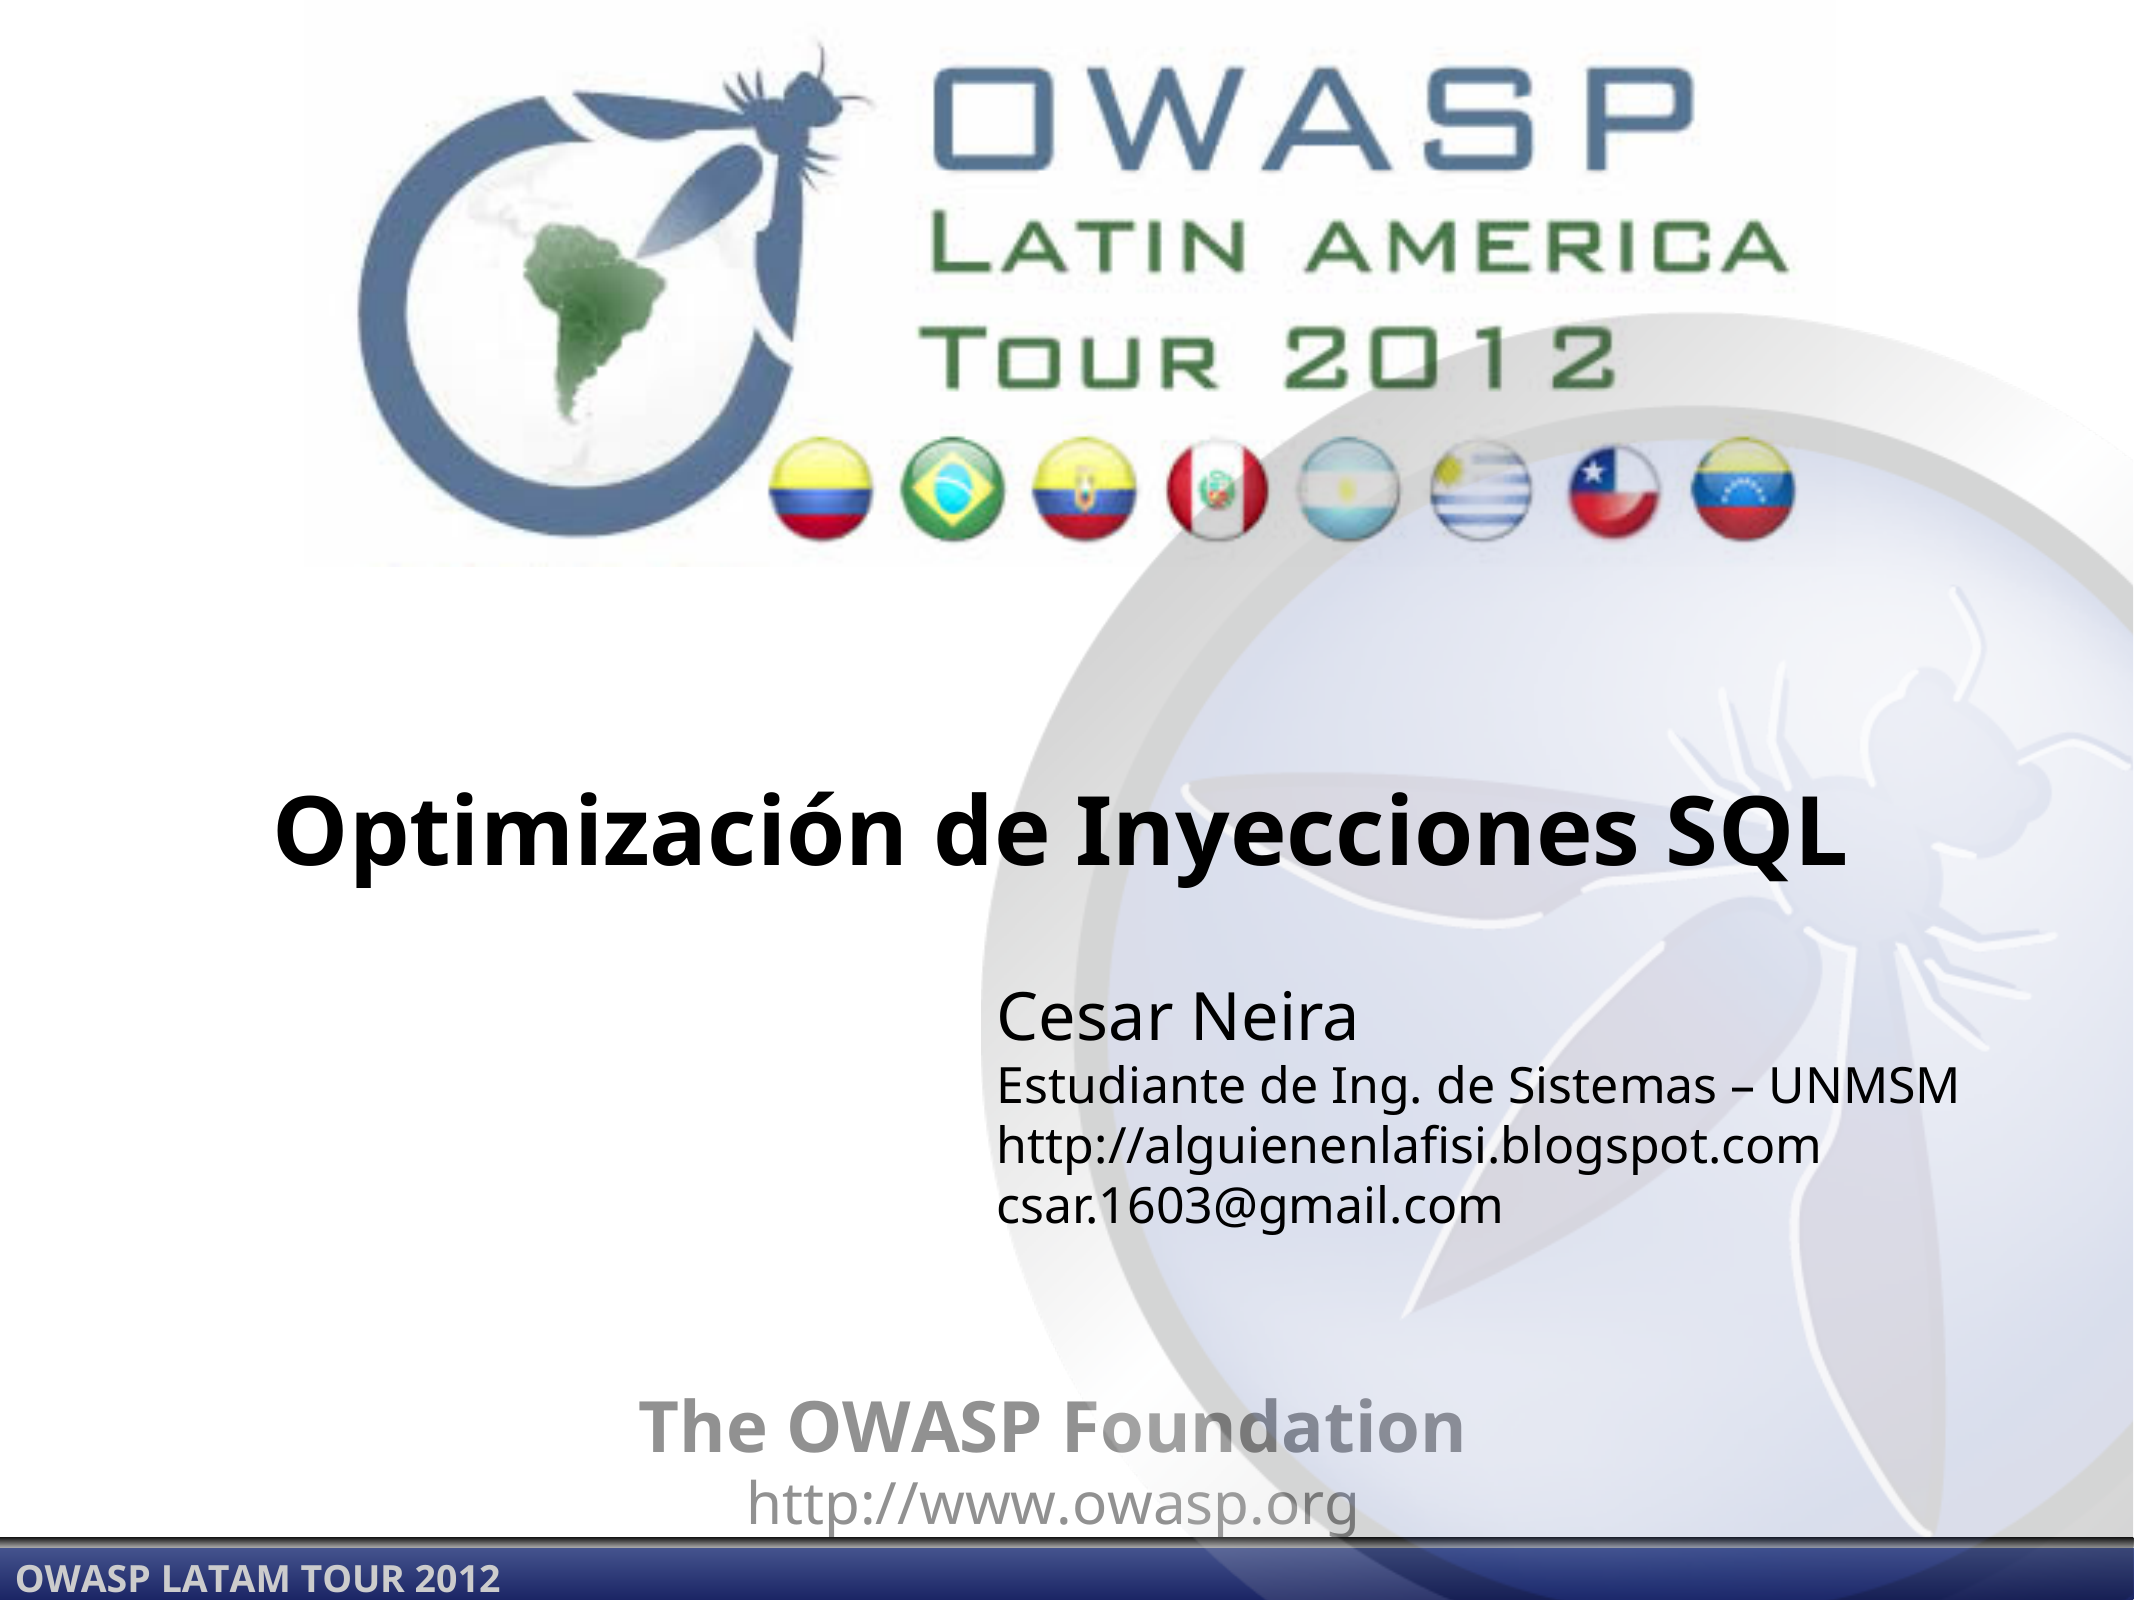

# Optimización de Inyecciones SQL
Cesar Neira
Estudiante de Ing. de Sistemas – UNMSM
http://alguienenlafisi.blogspot.com
csar.1603@gmail.com